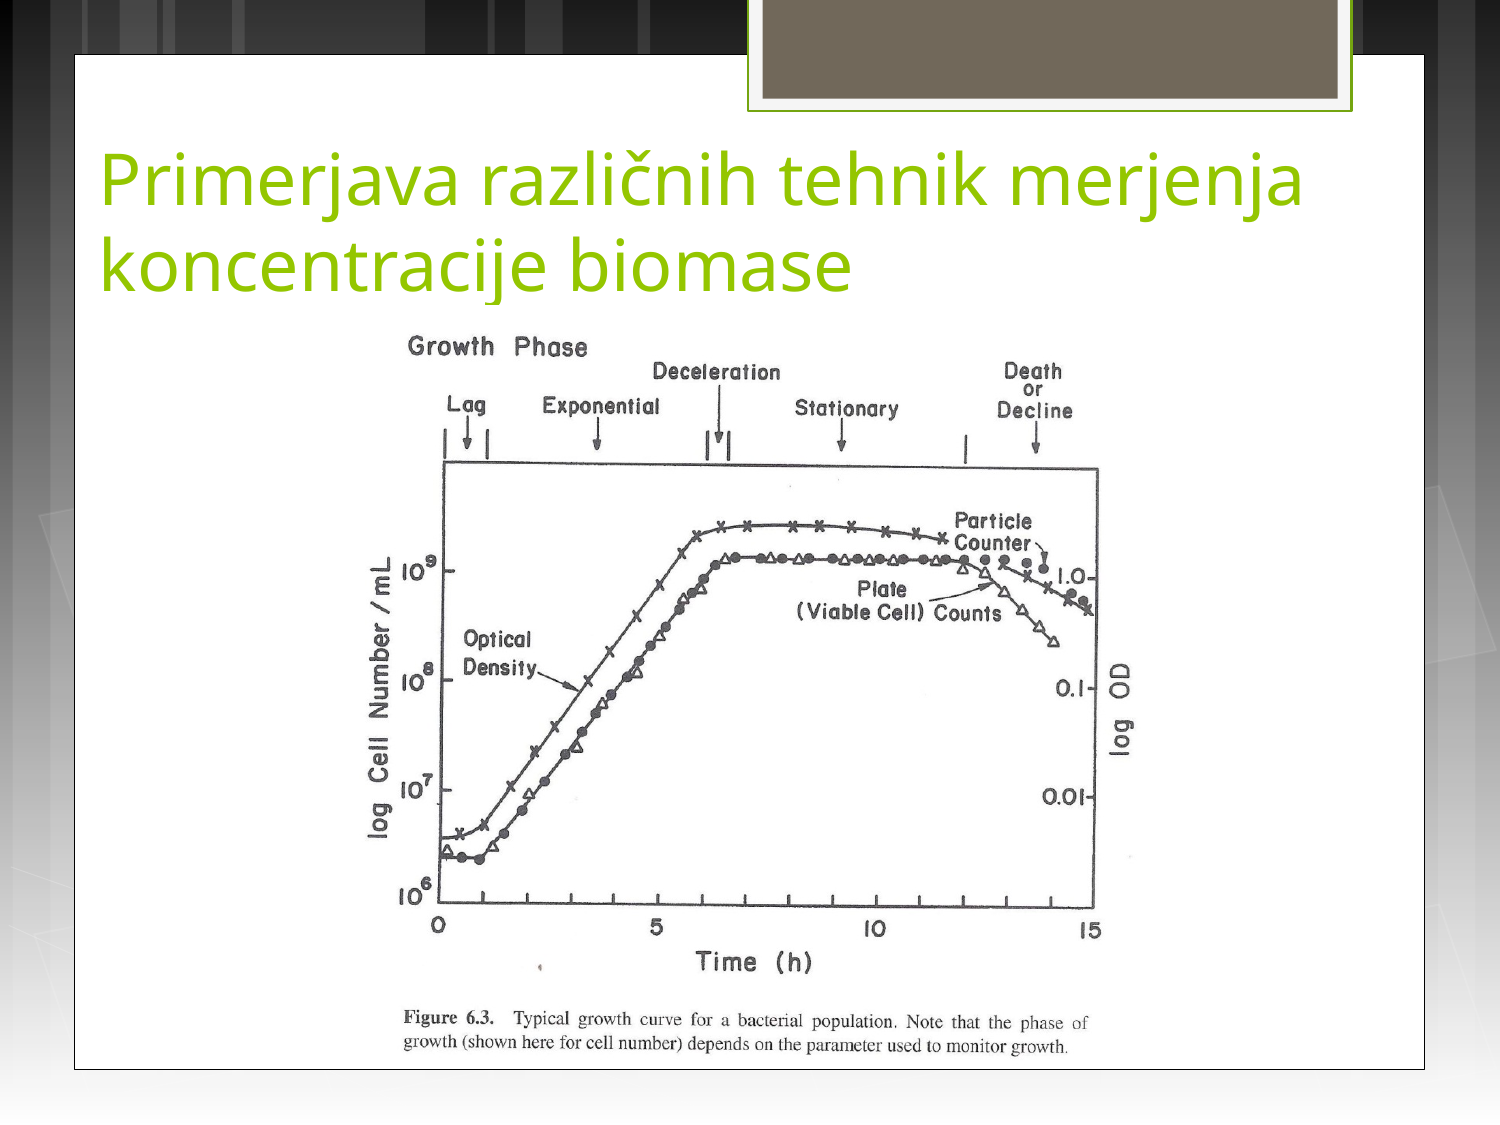

# Primerjava različnih tehnik merjenja koncentracije biomase